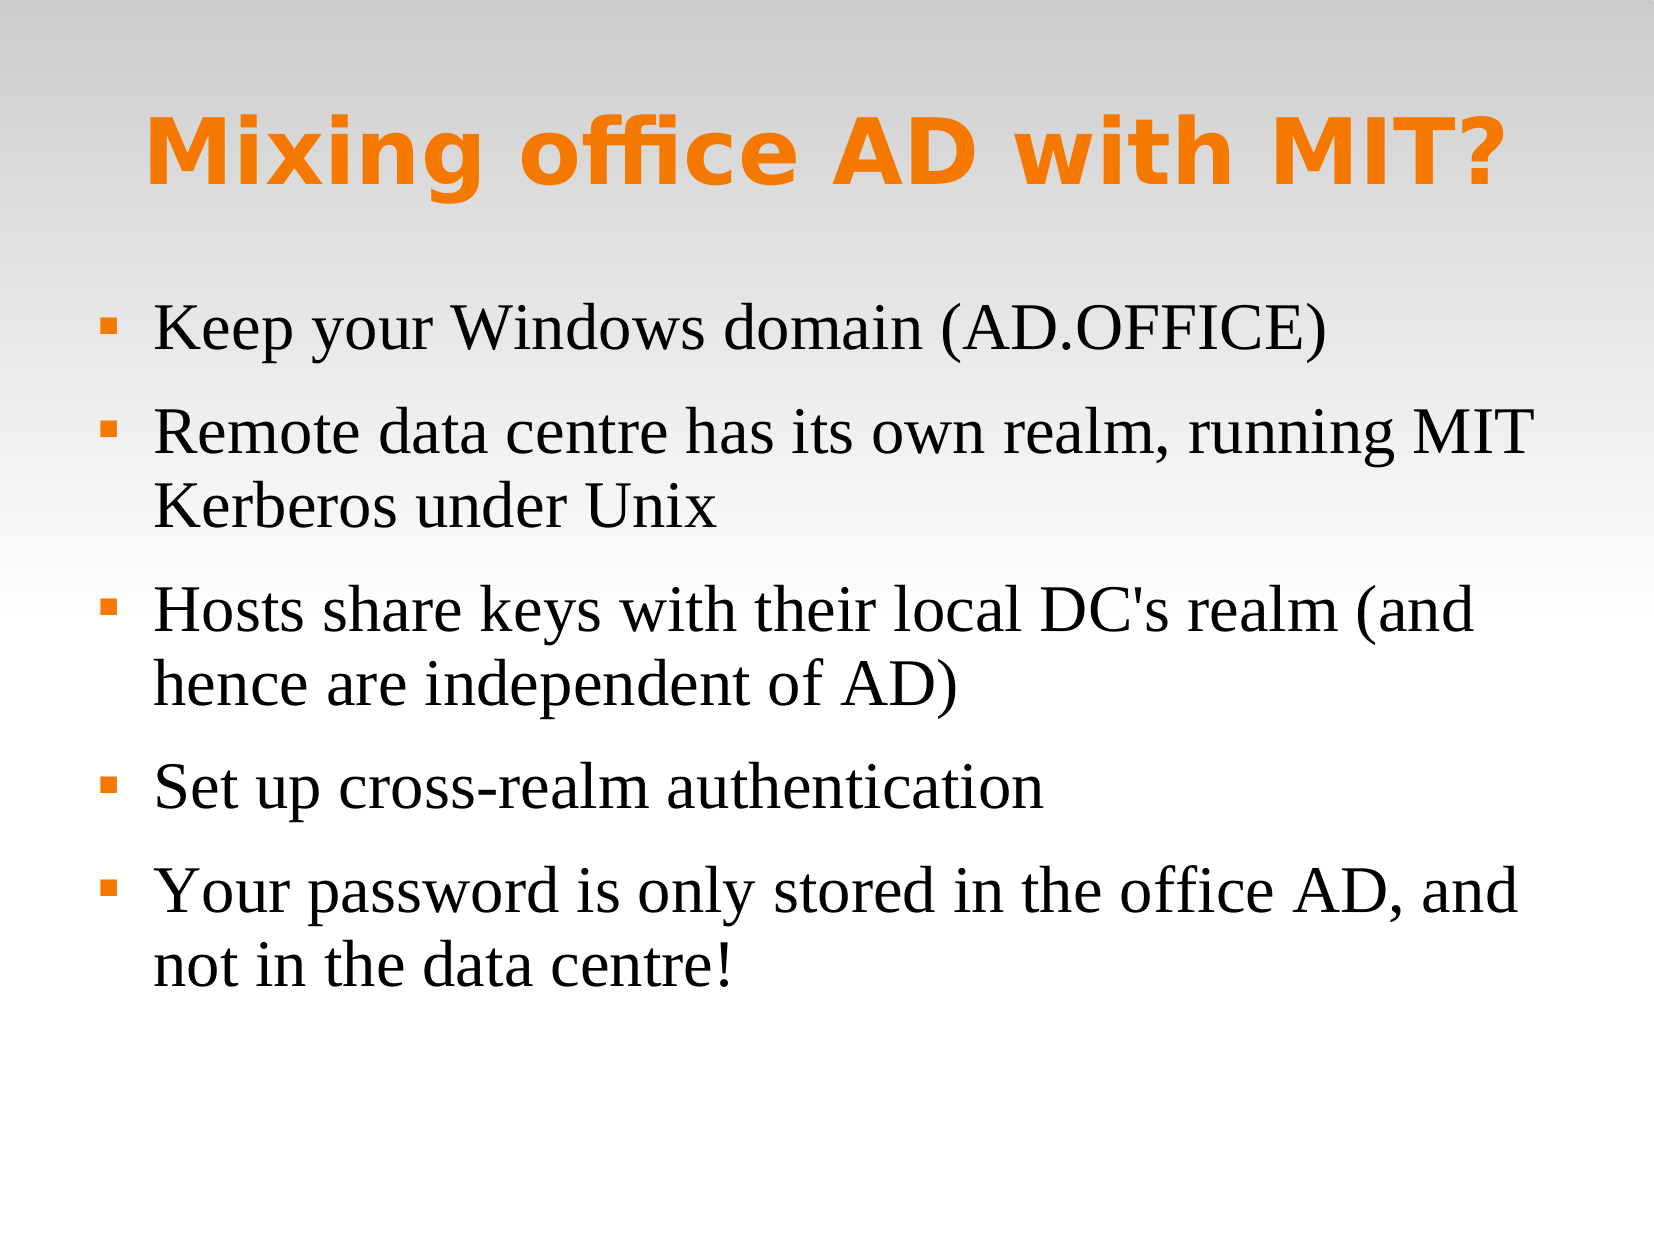

# Mixing office AD with MIT?
Keep your Windows domain (AD.OFFICE)
Remote data centre has its own realm, running MIT Kerberos under Unix
Hosts share keys with their local DC's realm (and hence are independent of AD)
Set up cross-realm authentication
Your password is only stored in the office AD, and not in the data centre!